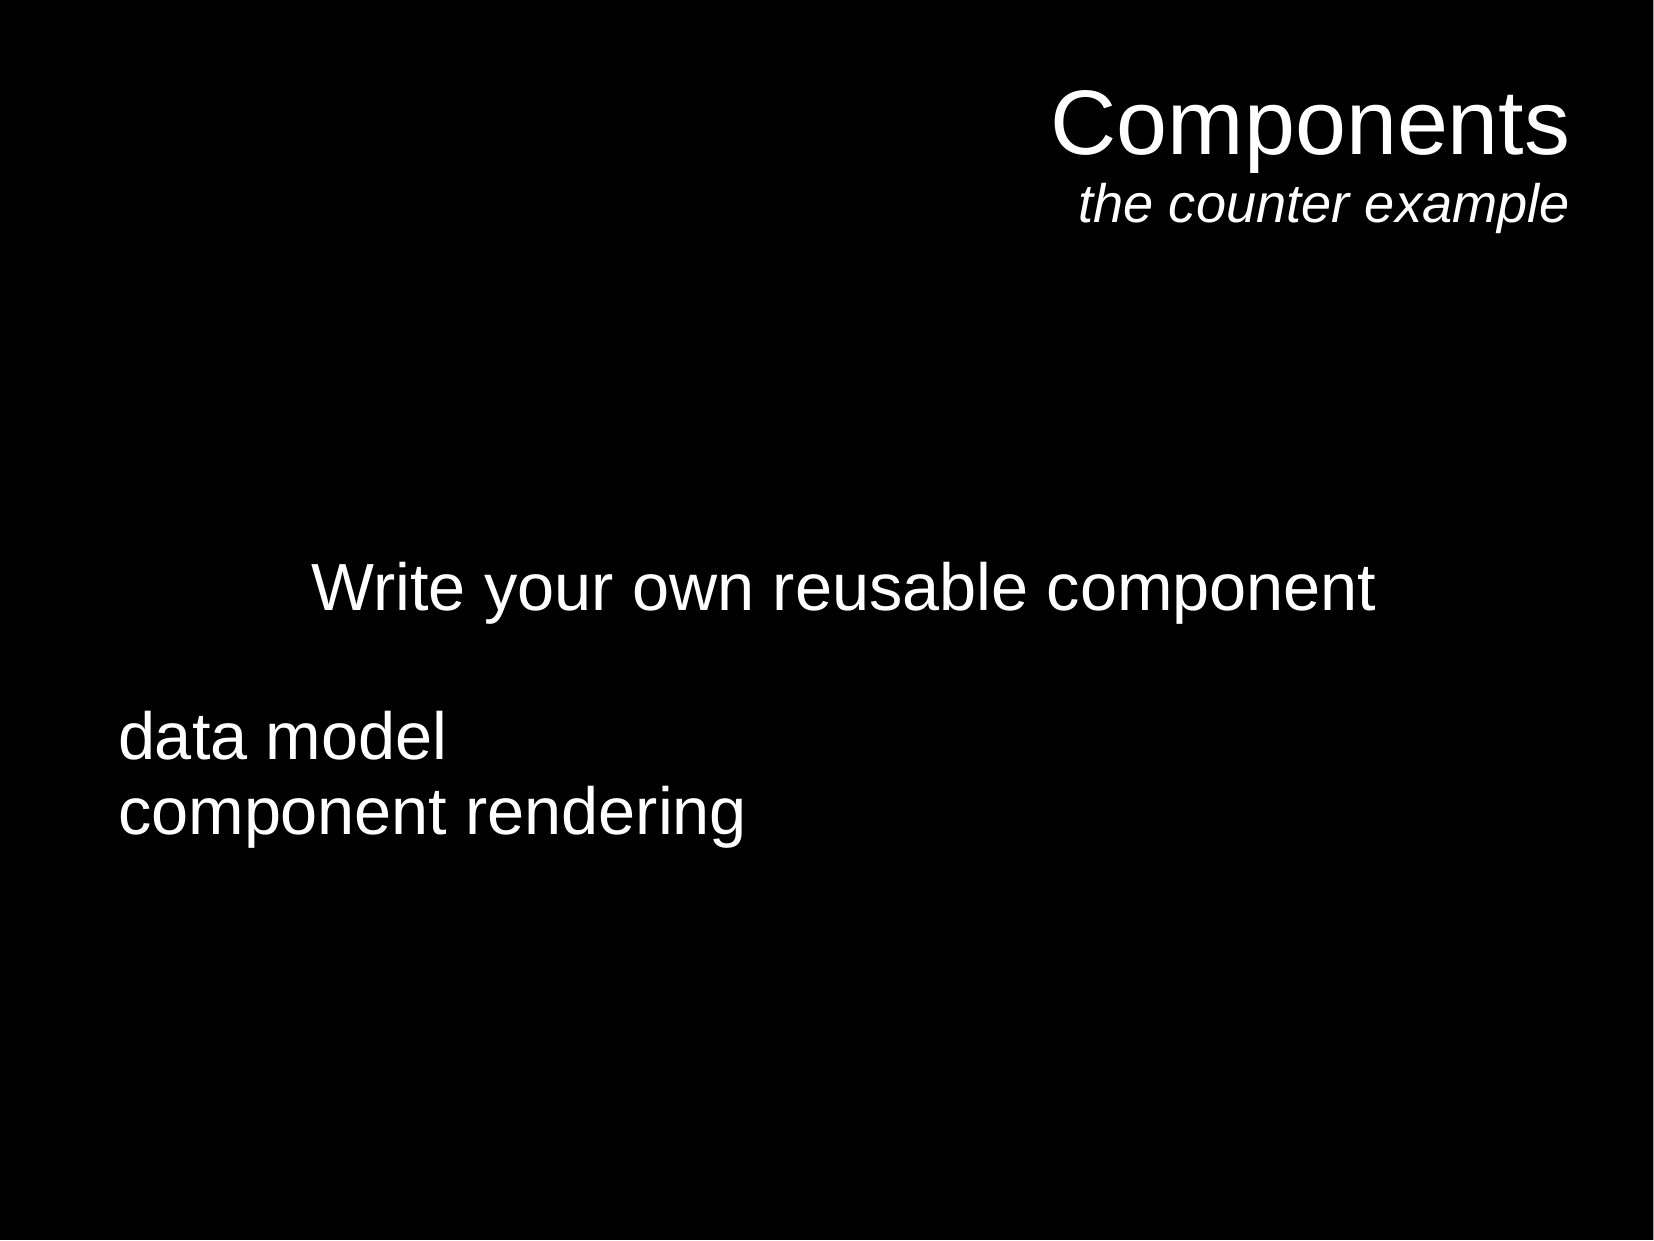

# Components the counter example
Write your own reusable component
data model
component rendering